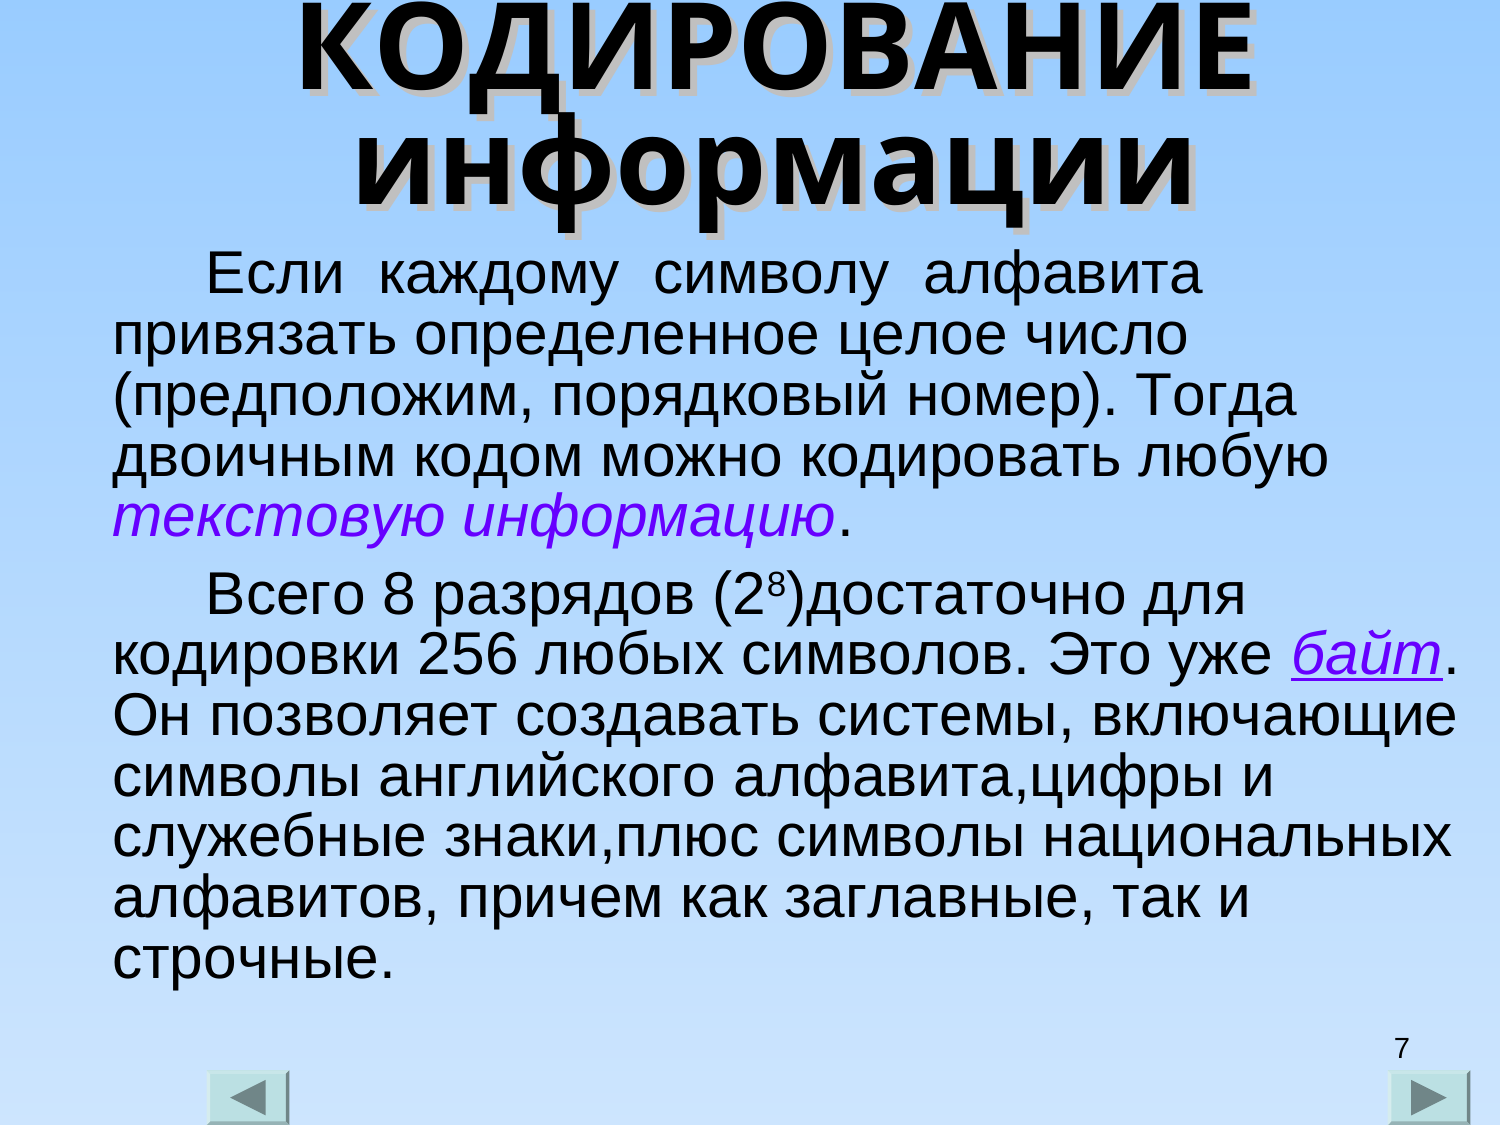

# КОДИРОВАНИЕ информации
		Если каждому символу алфавита привязать определенное целое число (предположим, порядковый номер). Тогда двоичным кодом можно кодировать любую текстовую информацию.
		Всего 8 разрядов (28)достаточно для кодировки 256 любых символов. Это уже байт. Он позволяет создавать системы, включающие символы английского алфавита,цифры и служебные знаки,плюс символы национальных алфавитов, причем как заглавные, так и строчные.
7